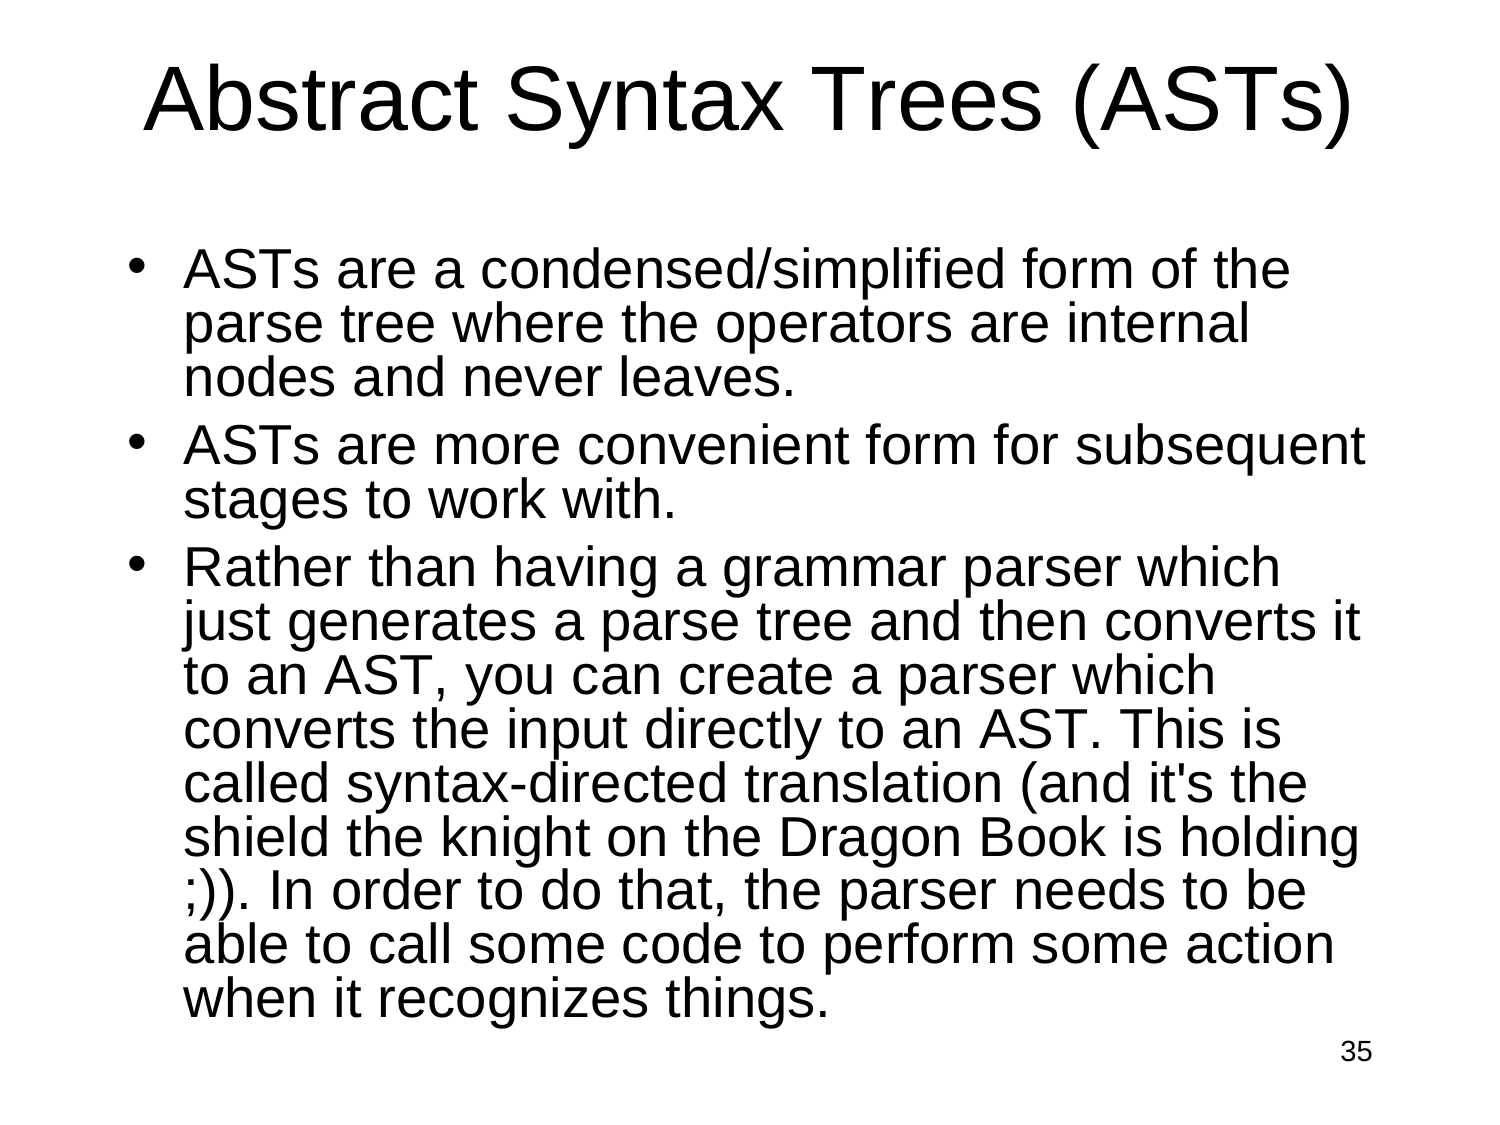

# Abstract Syntax Trees (ASTs)
ASTs are a condensed/simplified form of the parse tree where the operators are internal nodes and never leaves.
ASTs are more convenient form for subsequent stages to work with.
Rather than having a grammar parser which just generates a parse tree and then converts it to an AST, you can create a parser which converts the input directly to an AST. This is called syntax-directed translation (and it's the shield the knight on the Dragon Book is holding ;)). In order to do that, the parser needs to be able to call some code to perform some action when it recognizes things.